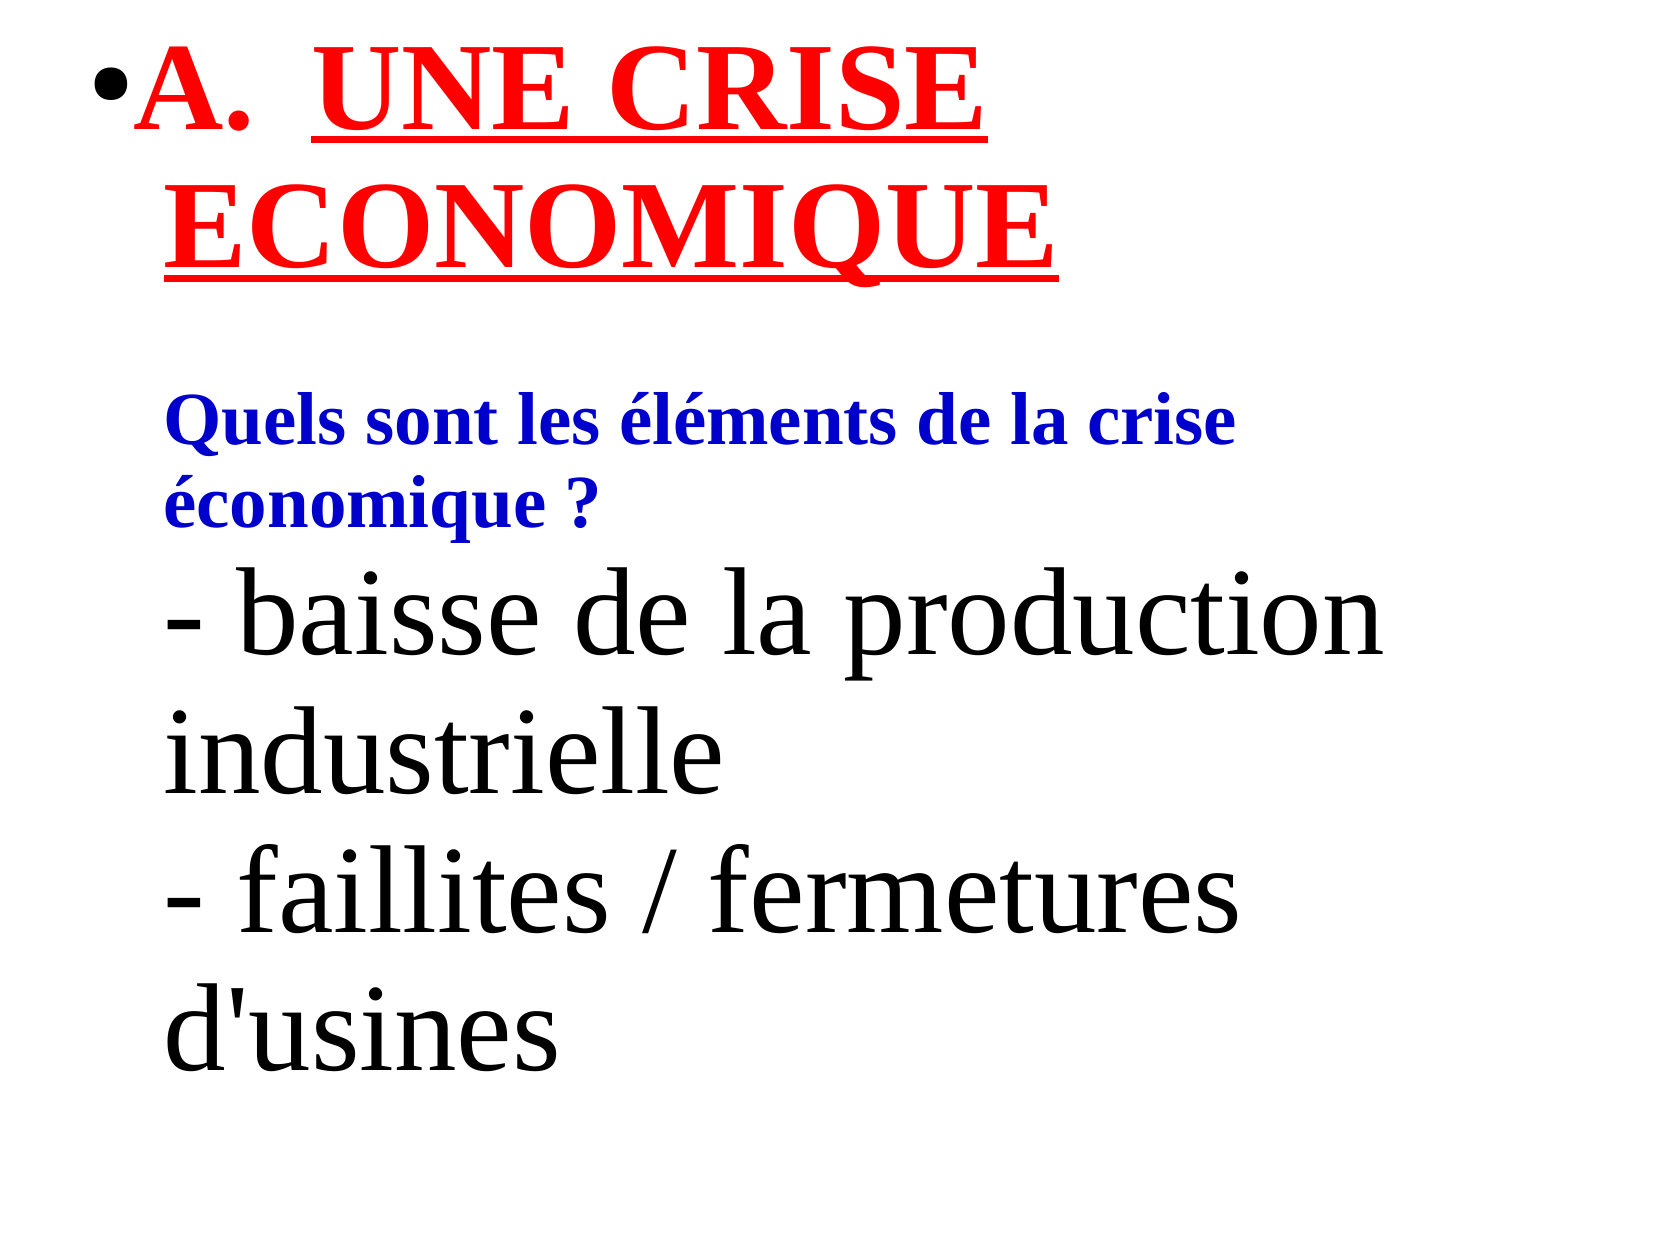

# A.	UNE CRISE ECONOMIQUE Quels sont les éléments de la crise économique ? - baisse de la production industrielle - faillites / fermetures d'usines